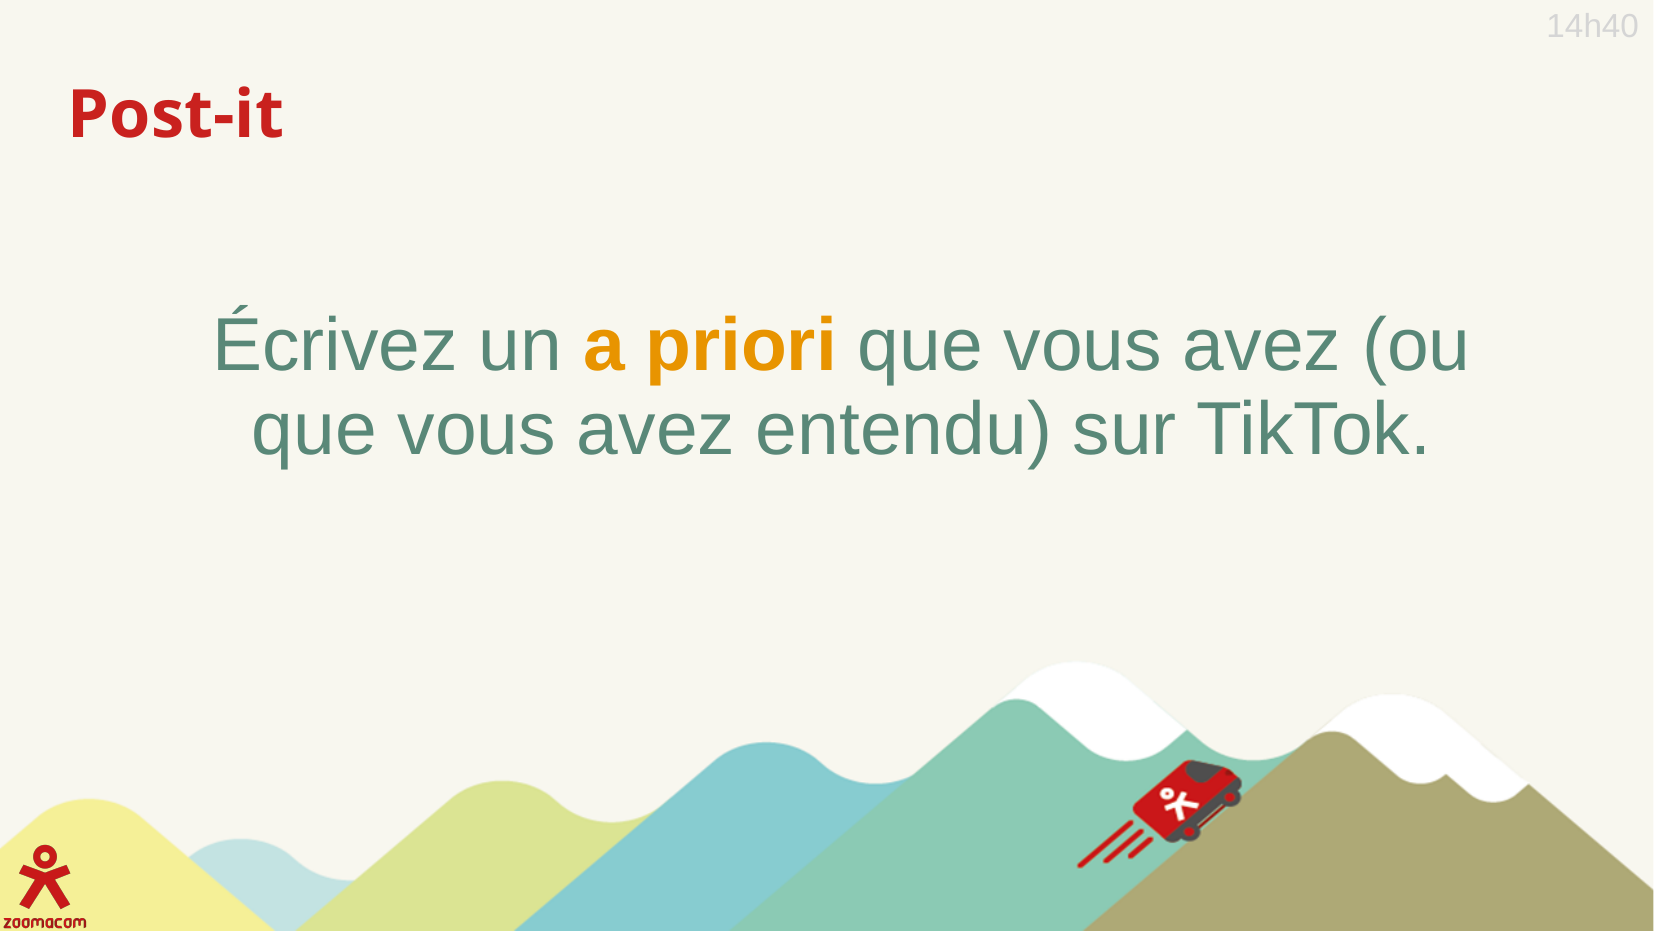

14h40
Post-it
Écrivez un a priori que vous avez (ou que vous avez entendu) sur TikTok.